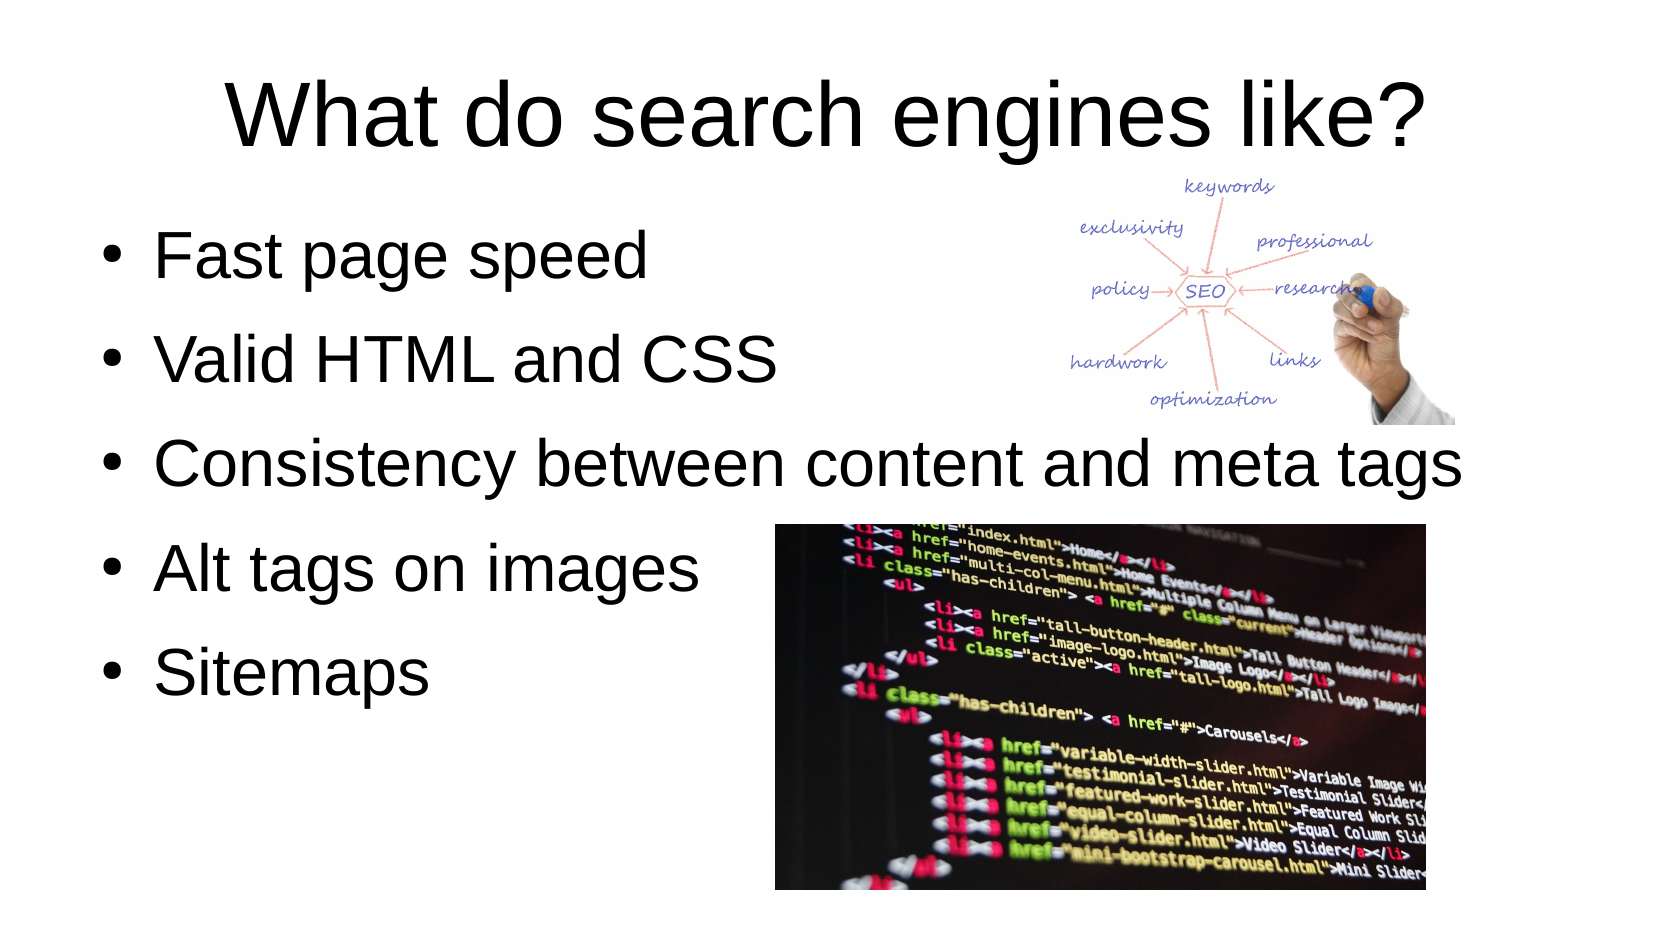

# What do search engines like?
Fast page speed
Valid HTML and CSS
Consistency between content and meta tags
Alt tags on images
Sitemaps